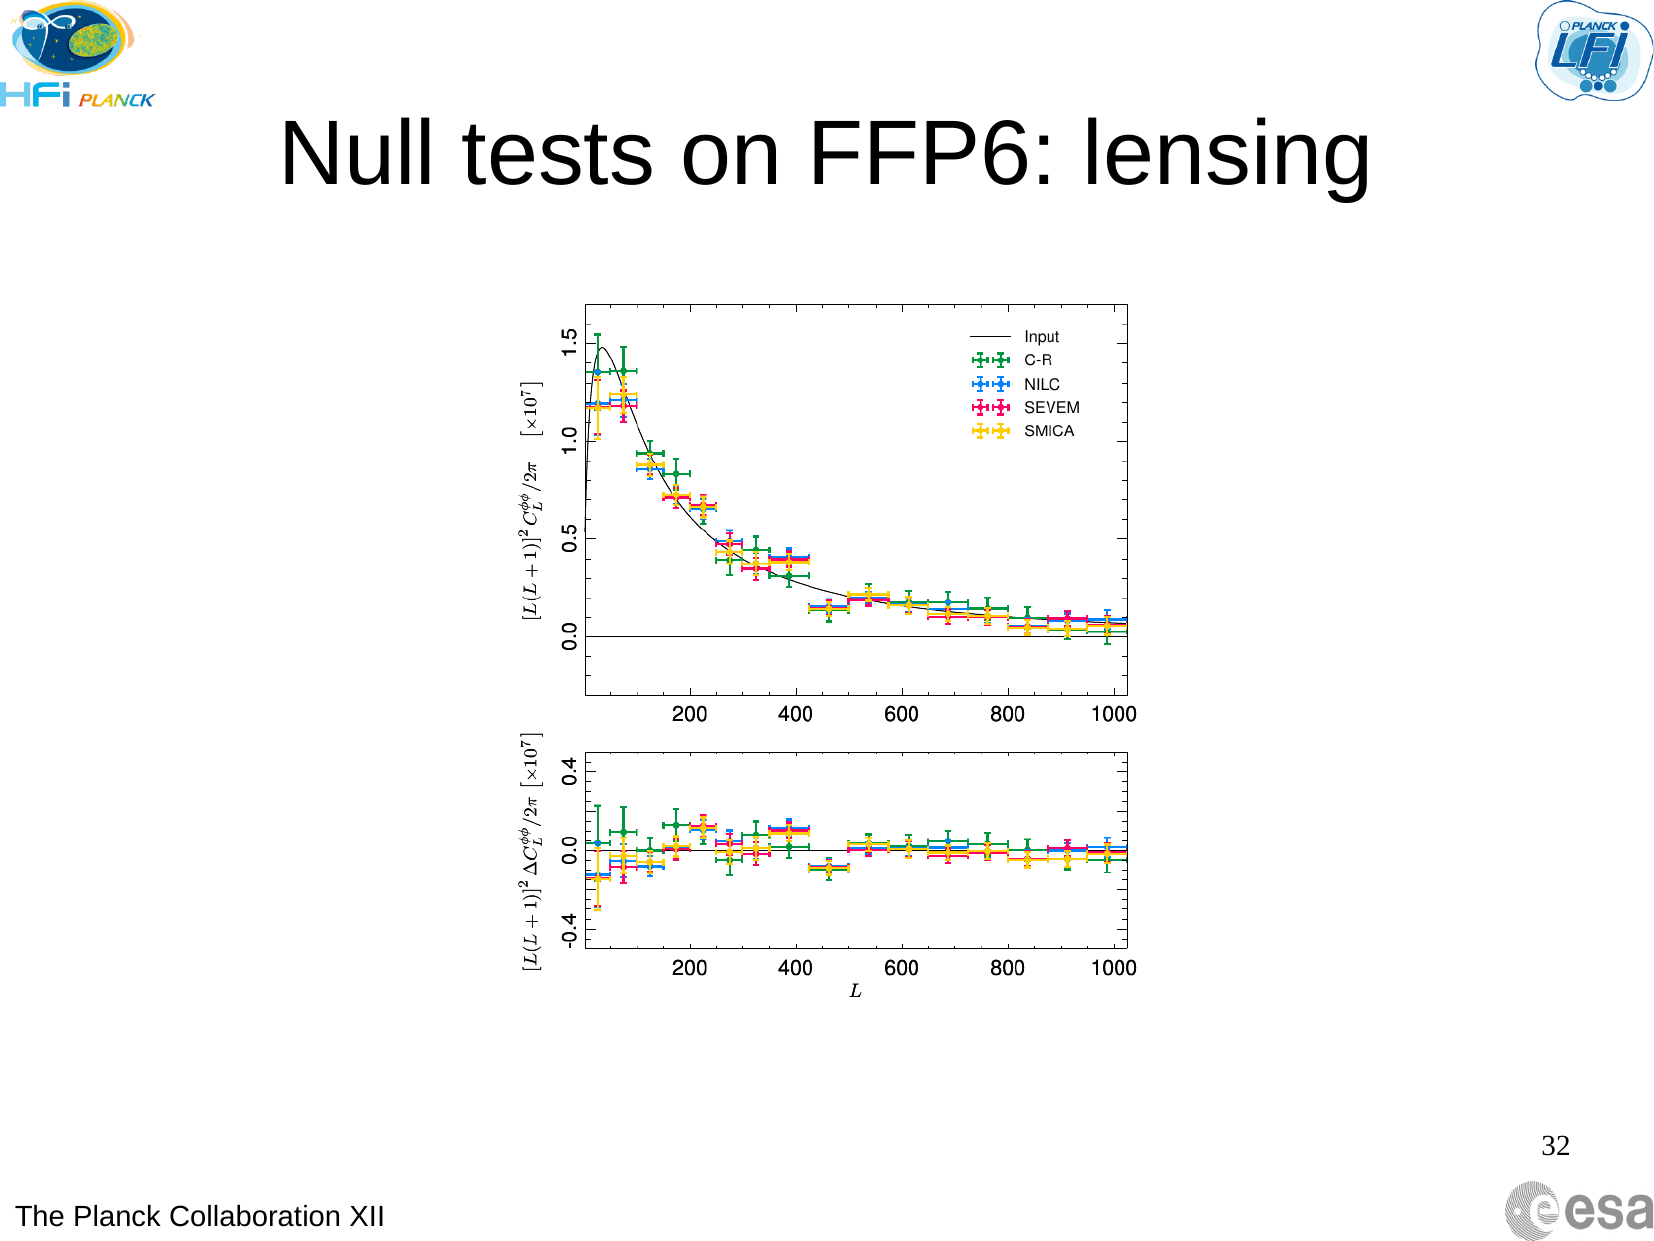

# Null tests on FFP6: lensing
32
The Planck Collaboration XII